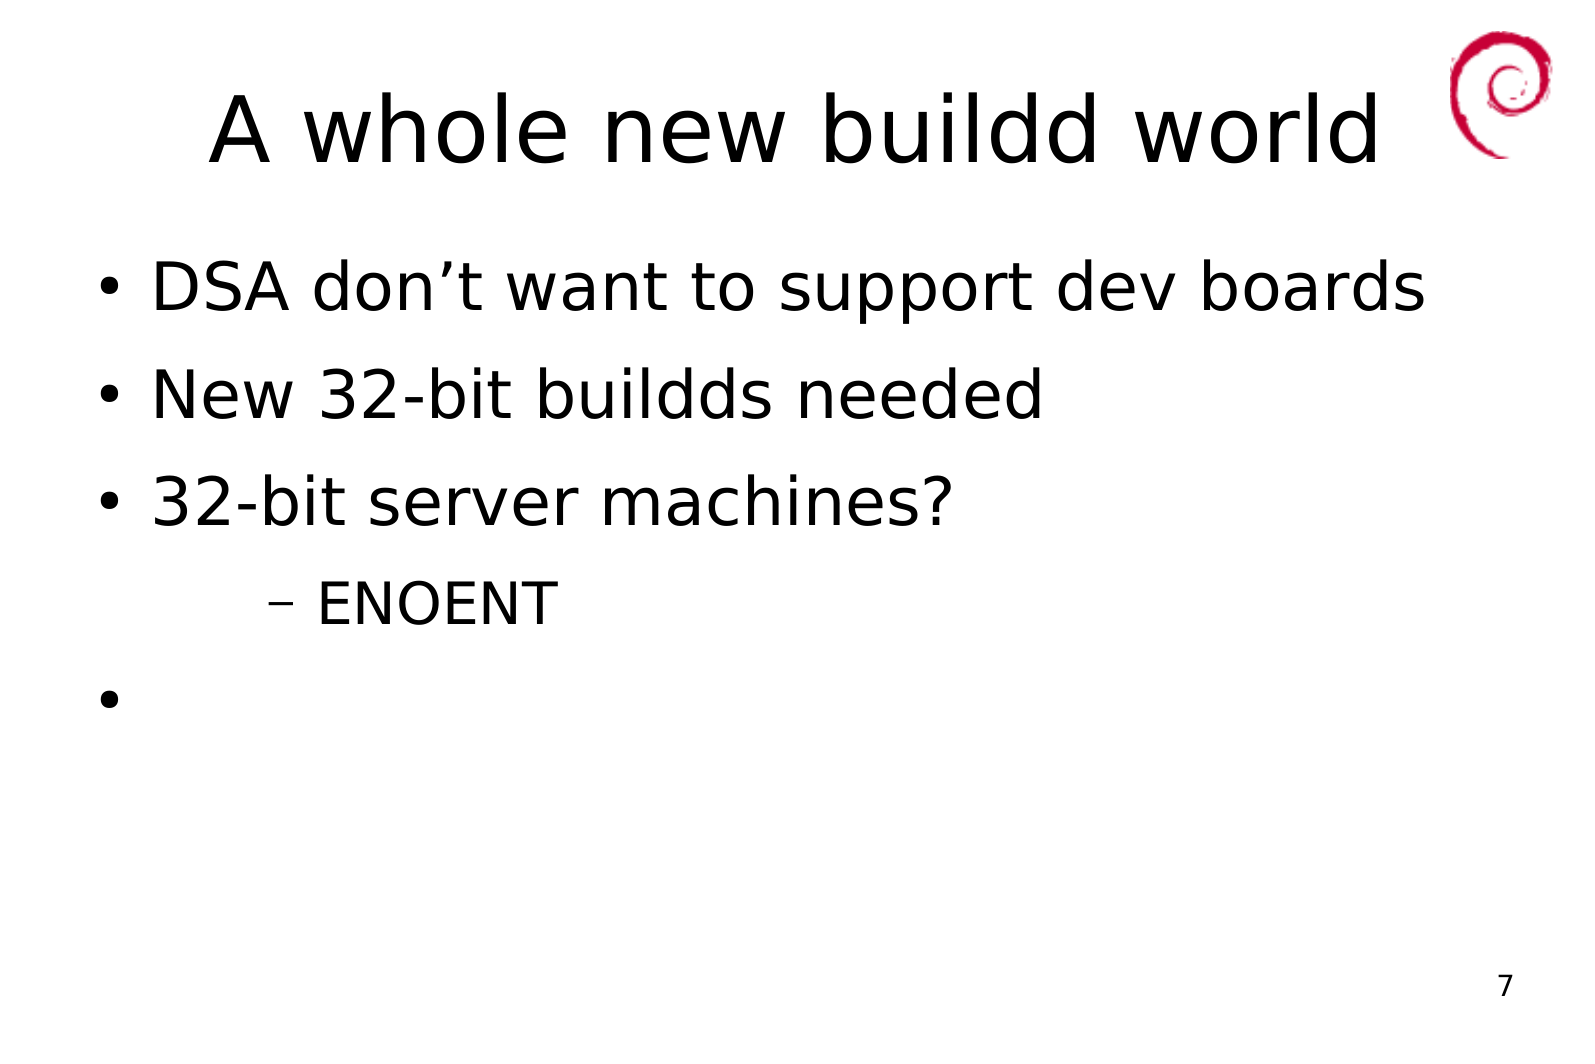

# A whole new buildd world
DSA don’t want to support dev boards
New 32-bit buildds needed
32-bit server machines?
ENOENT
7